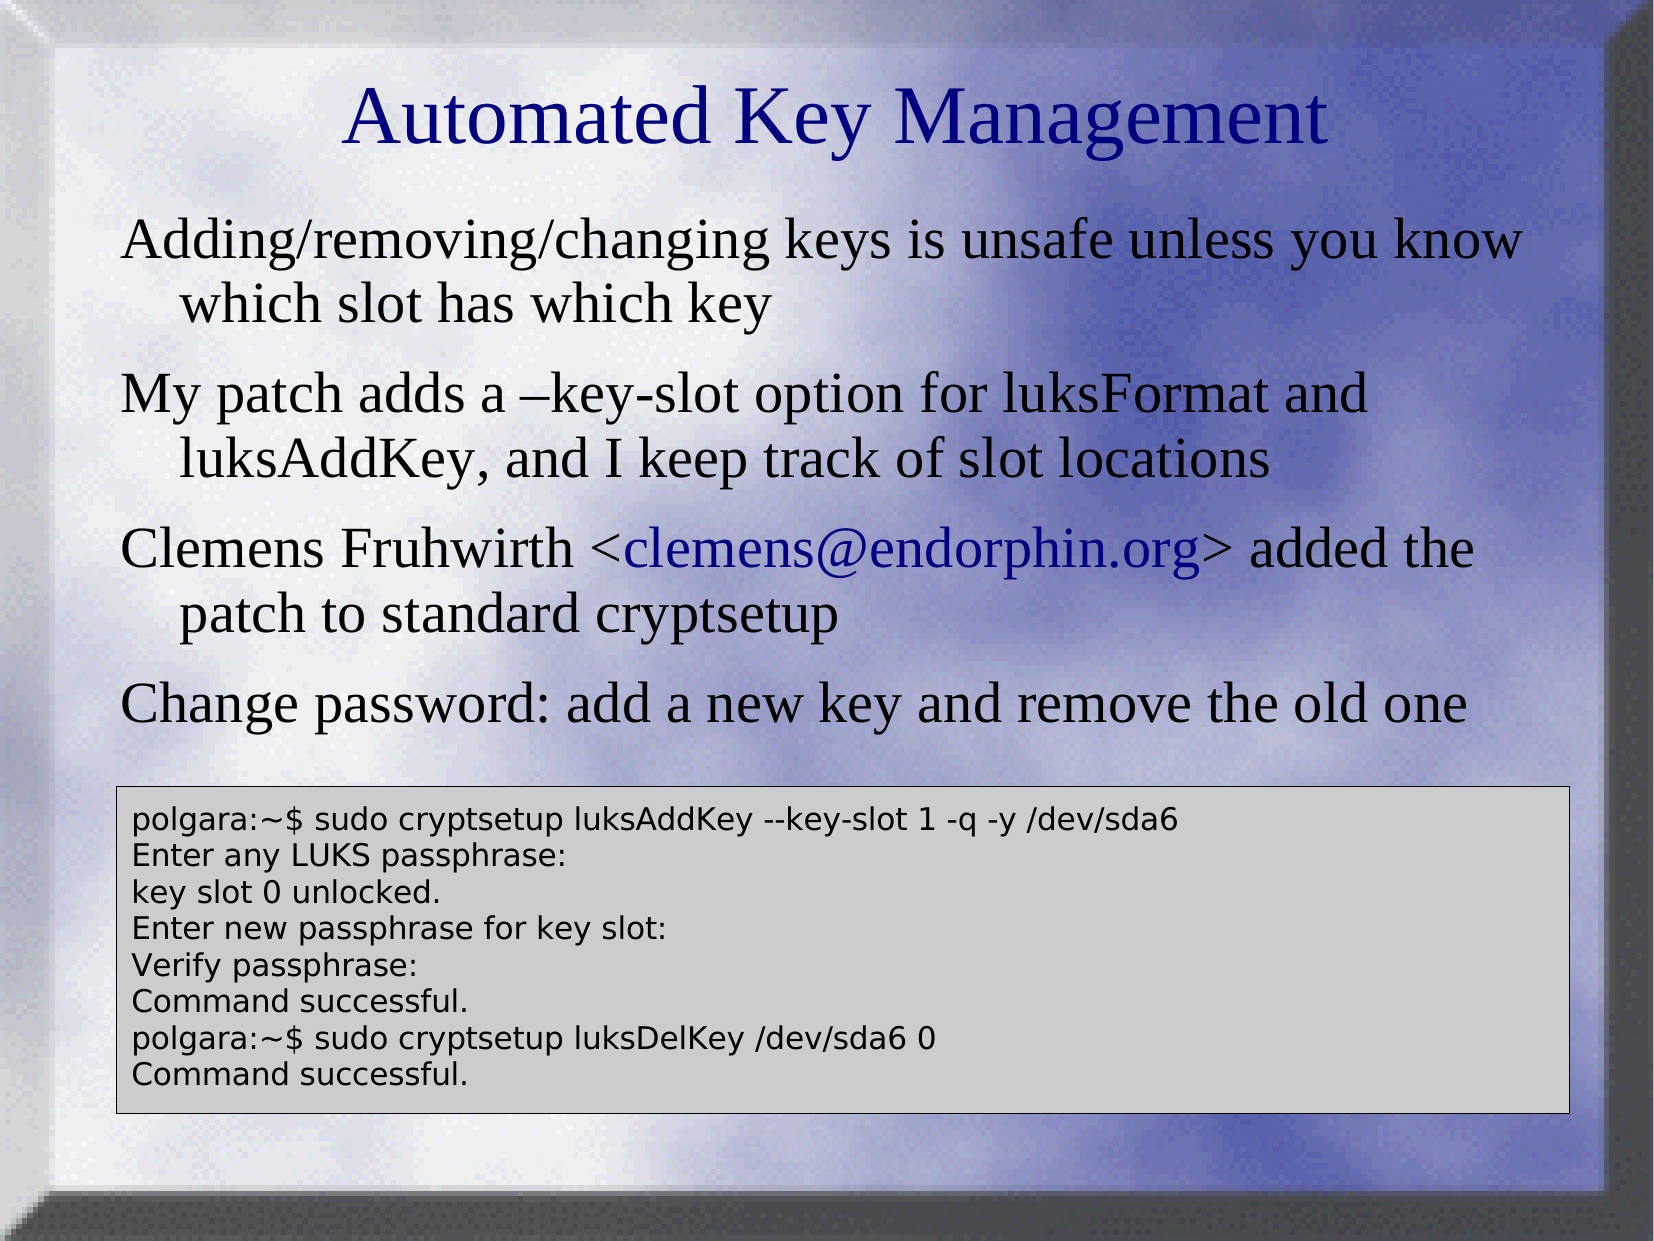

# Automated Key Management
Adding/removing/changing keys is unsafe unless you know which slot has which key
My patch adds a –key-slot option for luksFormat and luksAddKey, and I keep track of slot locations
Clemens Fruhwirth <clemens@endorphin.org> added the patch to standard cryptsetup
Change password: add a new key and remove the old one
polgara:~$ sudo cryptsetup luksAddKey --key-slot 1 -q -y /dev/sda6
Enter any LUKS passphrase:
key slot 0 unlocked.
Enter new passphrase for key slot:
Verify passphrase:
Command successful.
polgara:~$ sudo cryptsetup luksDelKey /dev/sda6 0
Command successful.